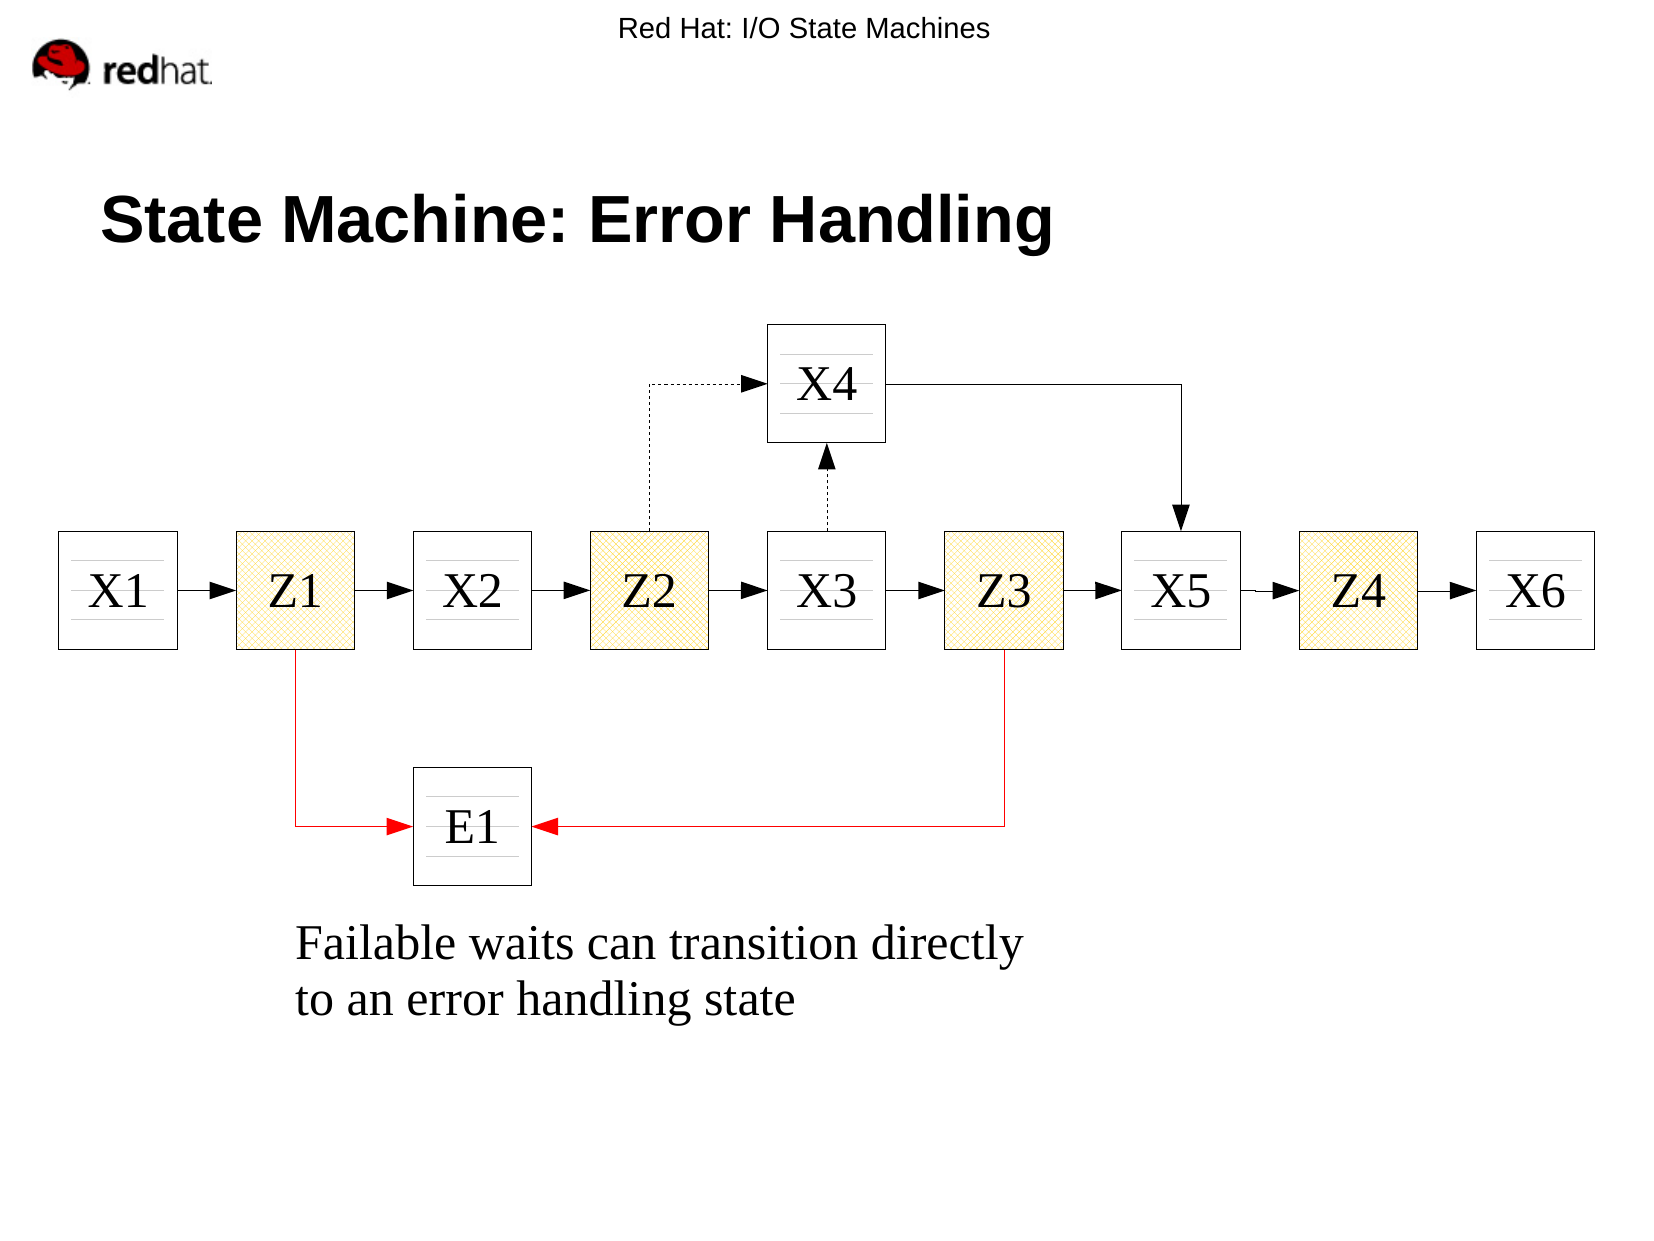

# State Machine: Error Handling
X4
X5
Z2
Z1
X3
Z3
X6
X1
Z4
X2
E1
Failable waits can transition directly to an error handling state